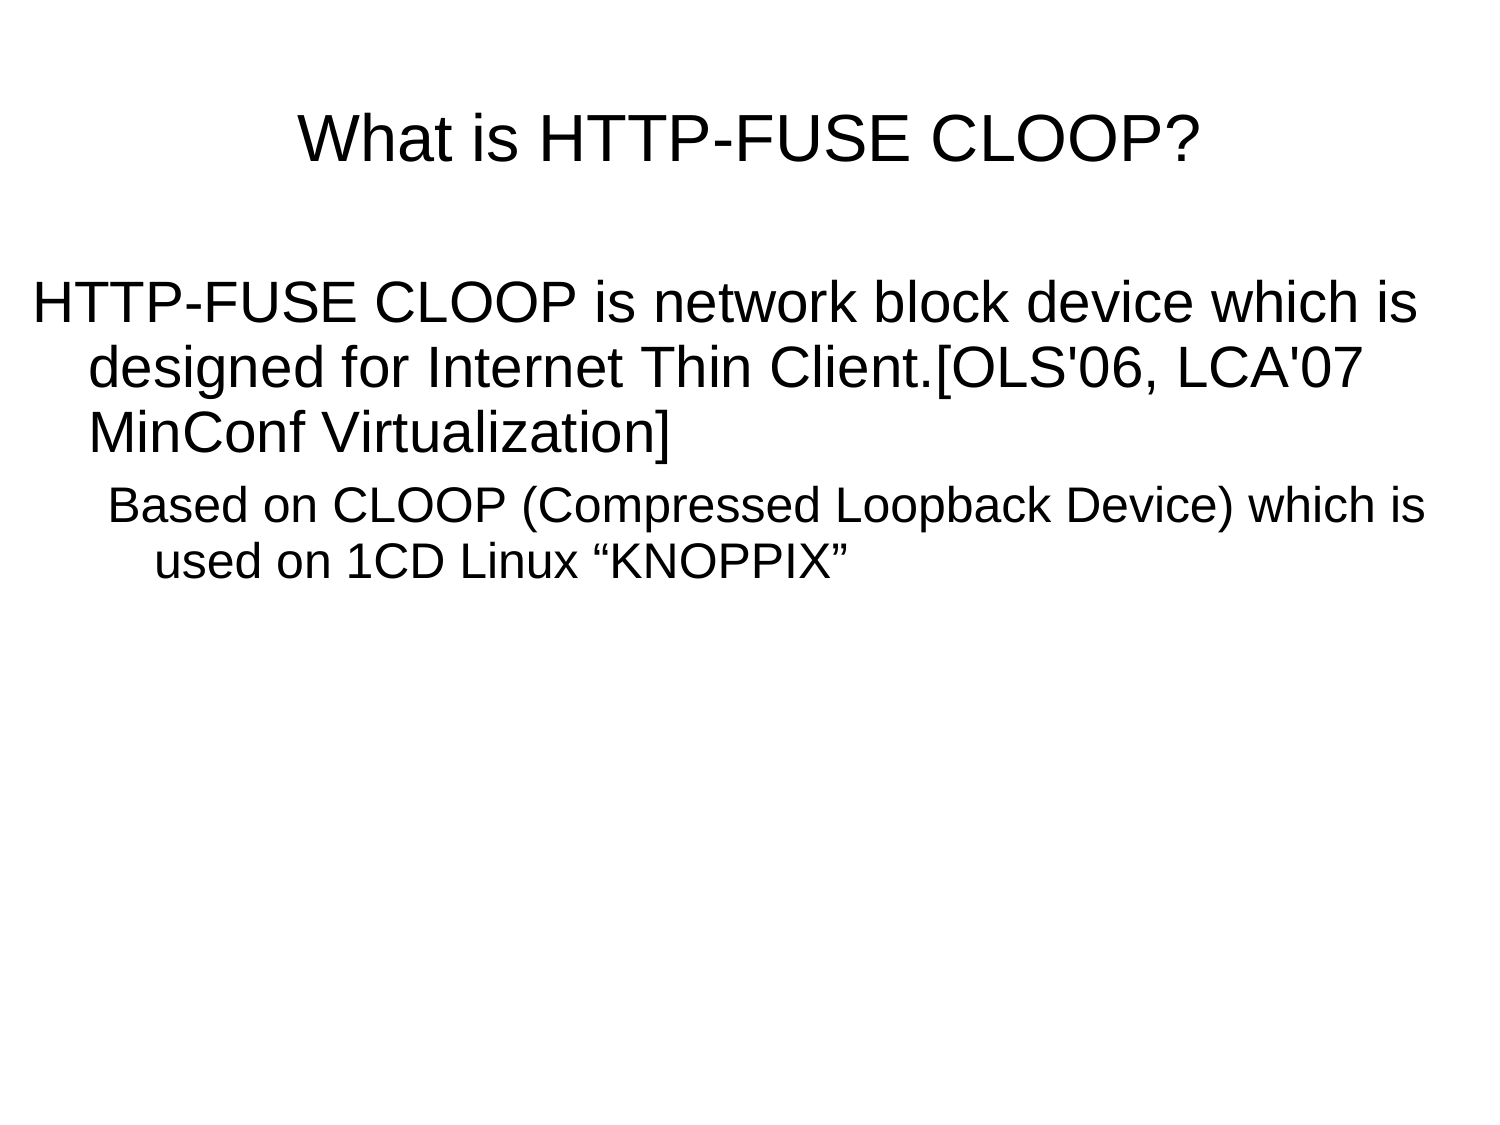

# What is HTTP-FUSE CLOOP?
HTTP-FUSE CLOOP is network block device which is designed for Internet Thin Client.[OLS'06, LCA'07 MinConf Virtualization]
Based on CLOOP (Compressed Loopback Device) which is used on 1CD Linux “KNOPPIX”